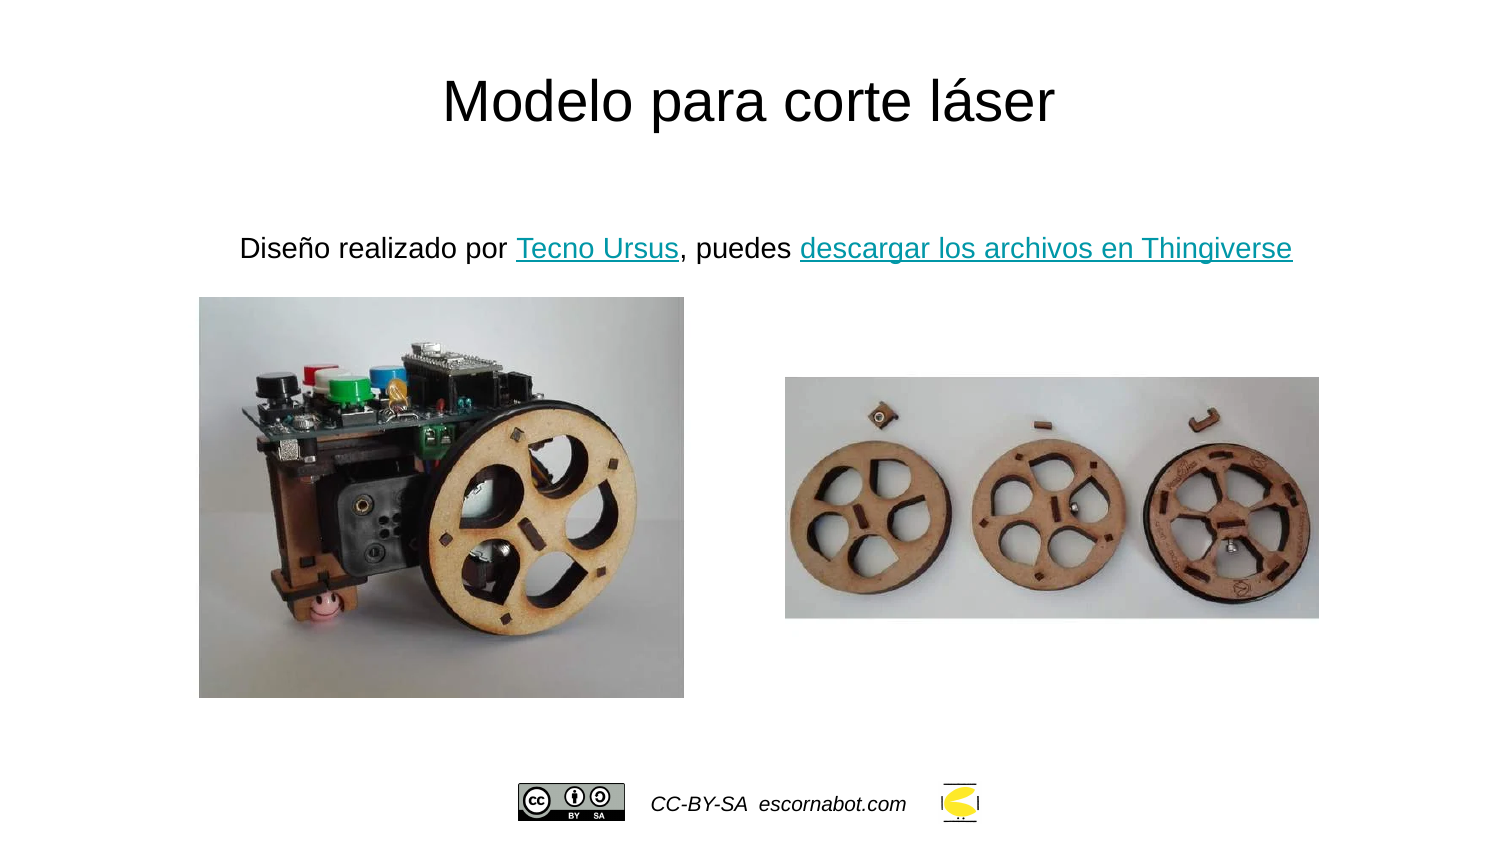

# Modelo para corte láser
Diseño realizado por Tecno Ursus, puedes descargar los archivos en Thingiverse
CC-BY-SA escornabot.com